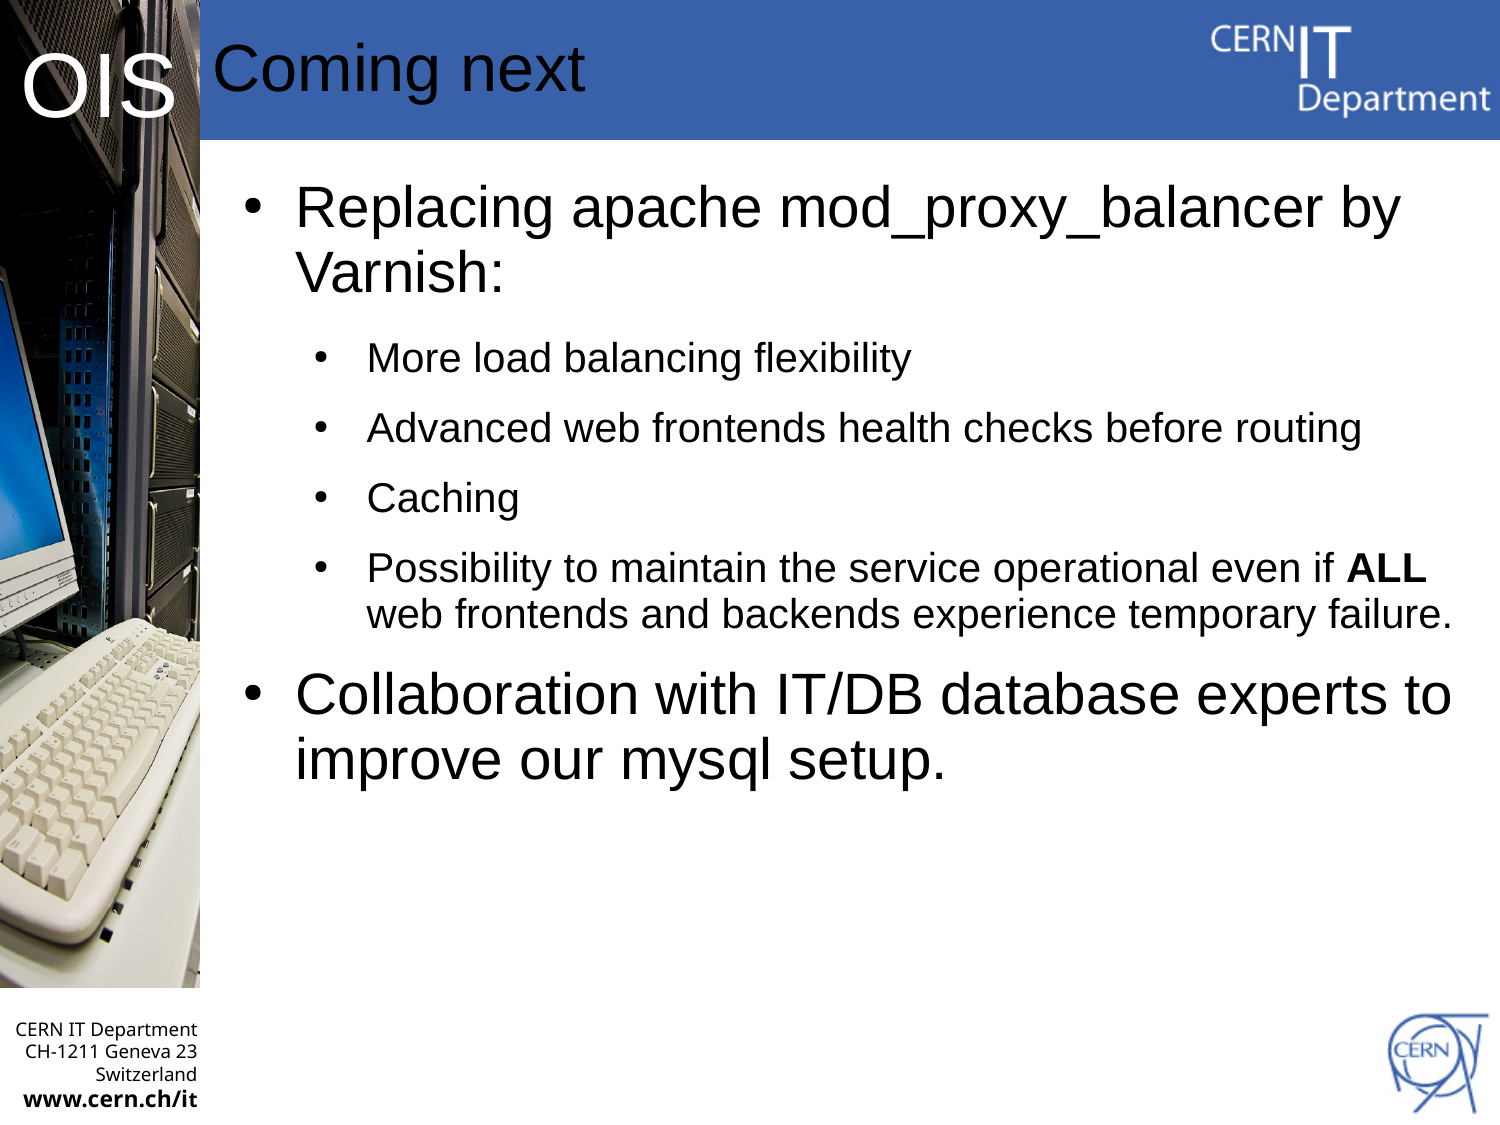

# Coming next
Replacing apache mod_proxy_balancer by Varnish:
More load balancing flexibility
Advanced web frontends health checks before routing
Caching
Possibility to maintain the service operational even if ALL web frontends and backends experience temporary failure.
Collaboration with IT/DB database experts to improve our mysql setup.